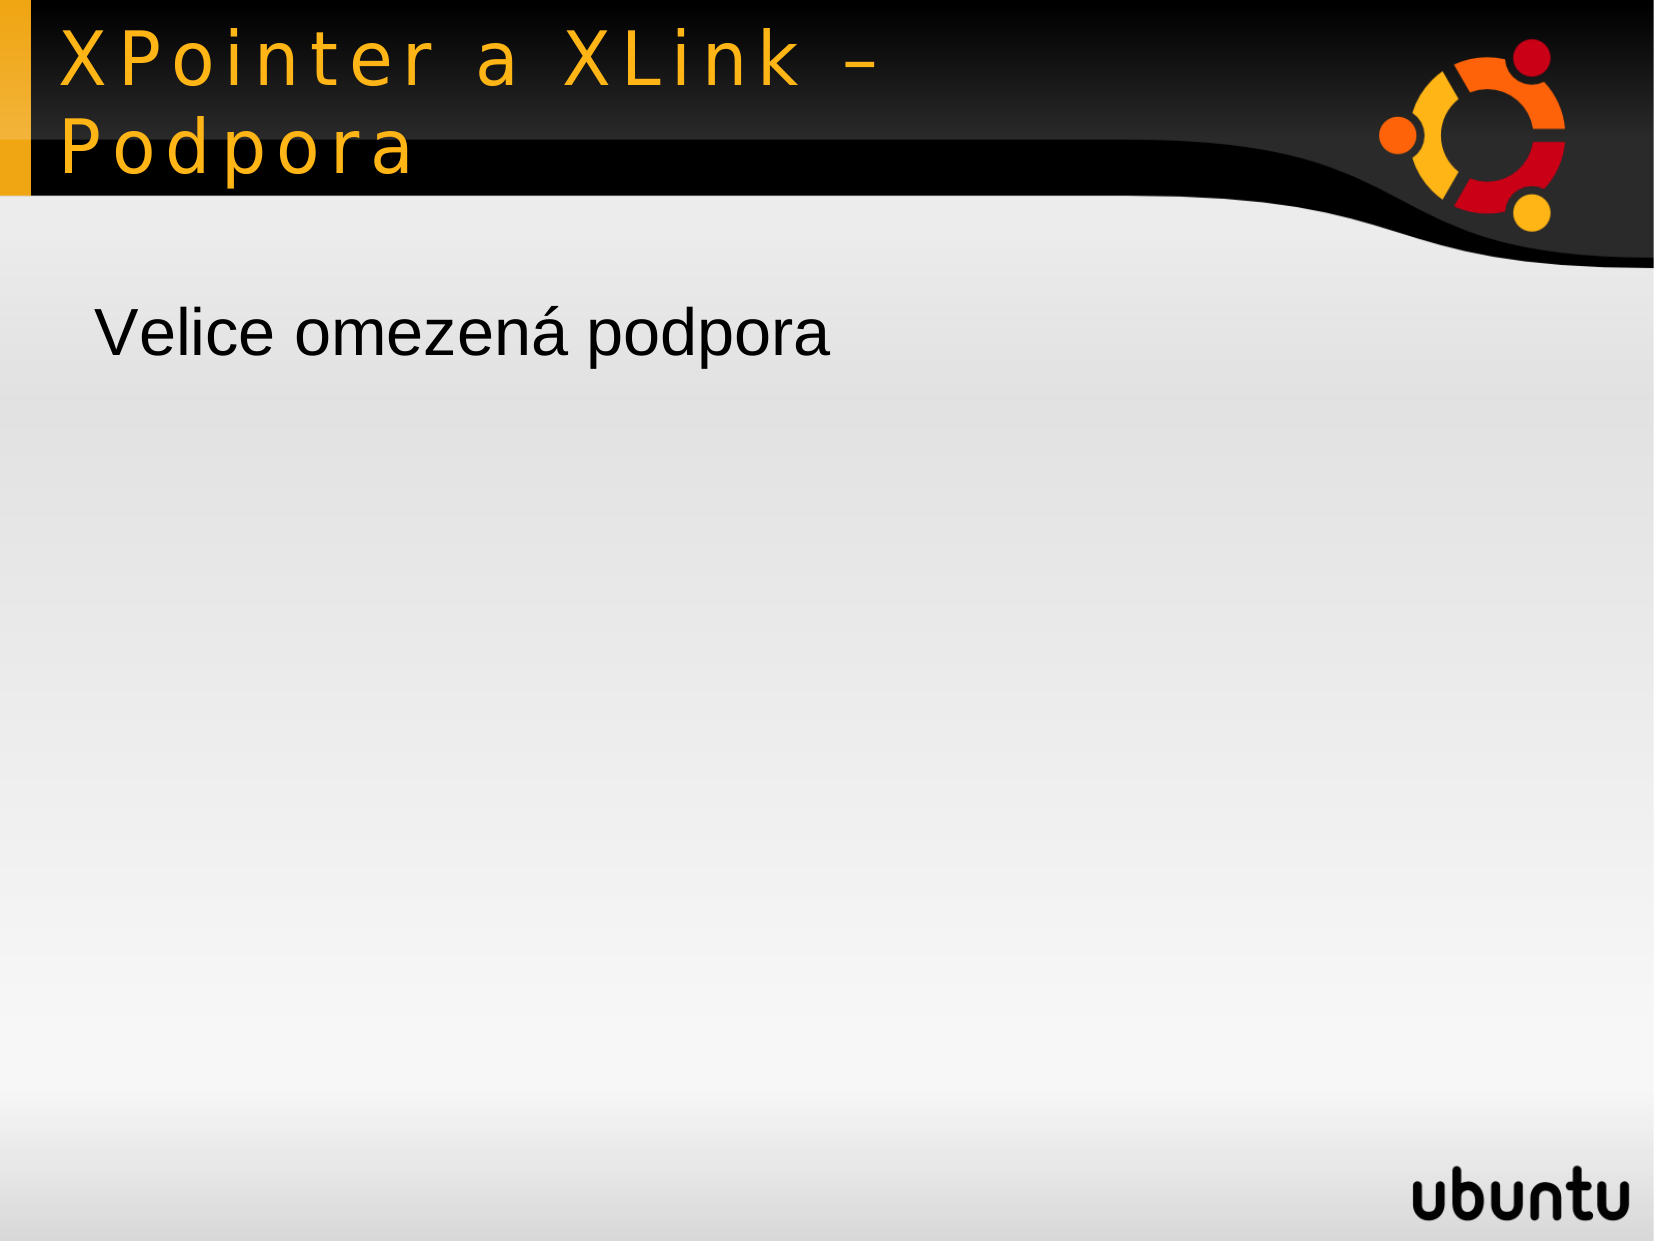

# XPointer a XLink – Podpora
Velice omezená podpora